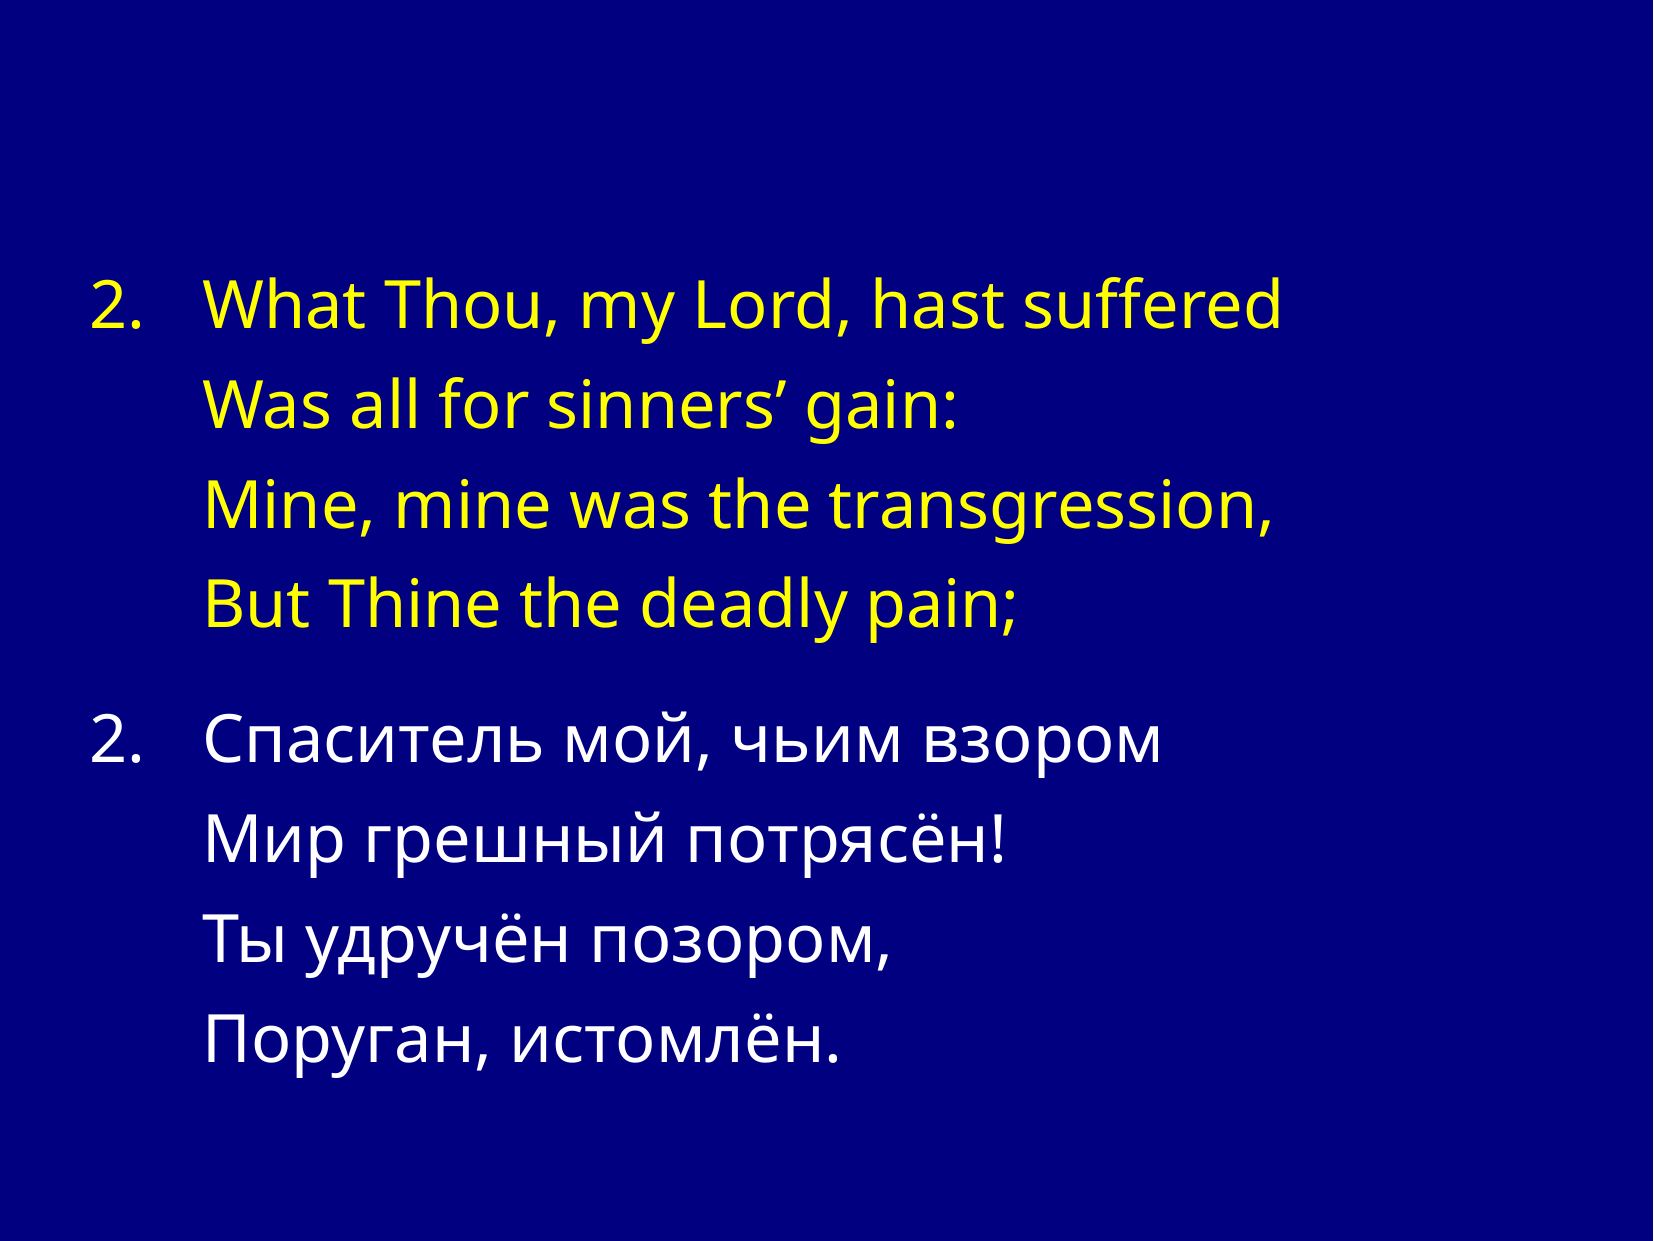

2.	What Thou, my Lord, hast suffered
	Was all for sinners’ gain:
	Mine, mine was the transgression,
	But Thine the deadly pain;
2.	Спаситель мой, чьим взором
	Мир грешный потрясён!
	Ты удручён позором,
	Поруган, истомлён.